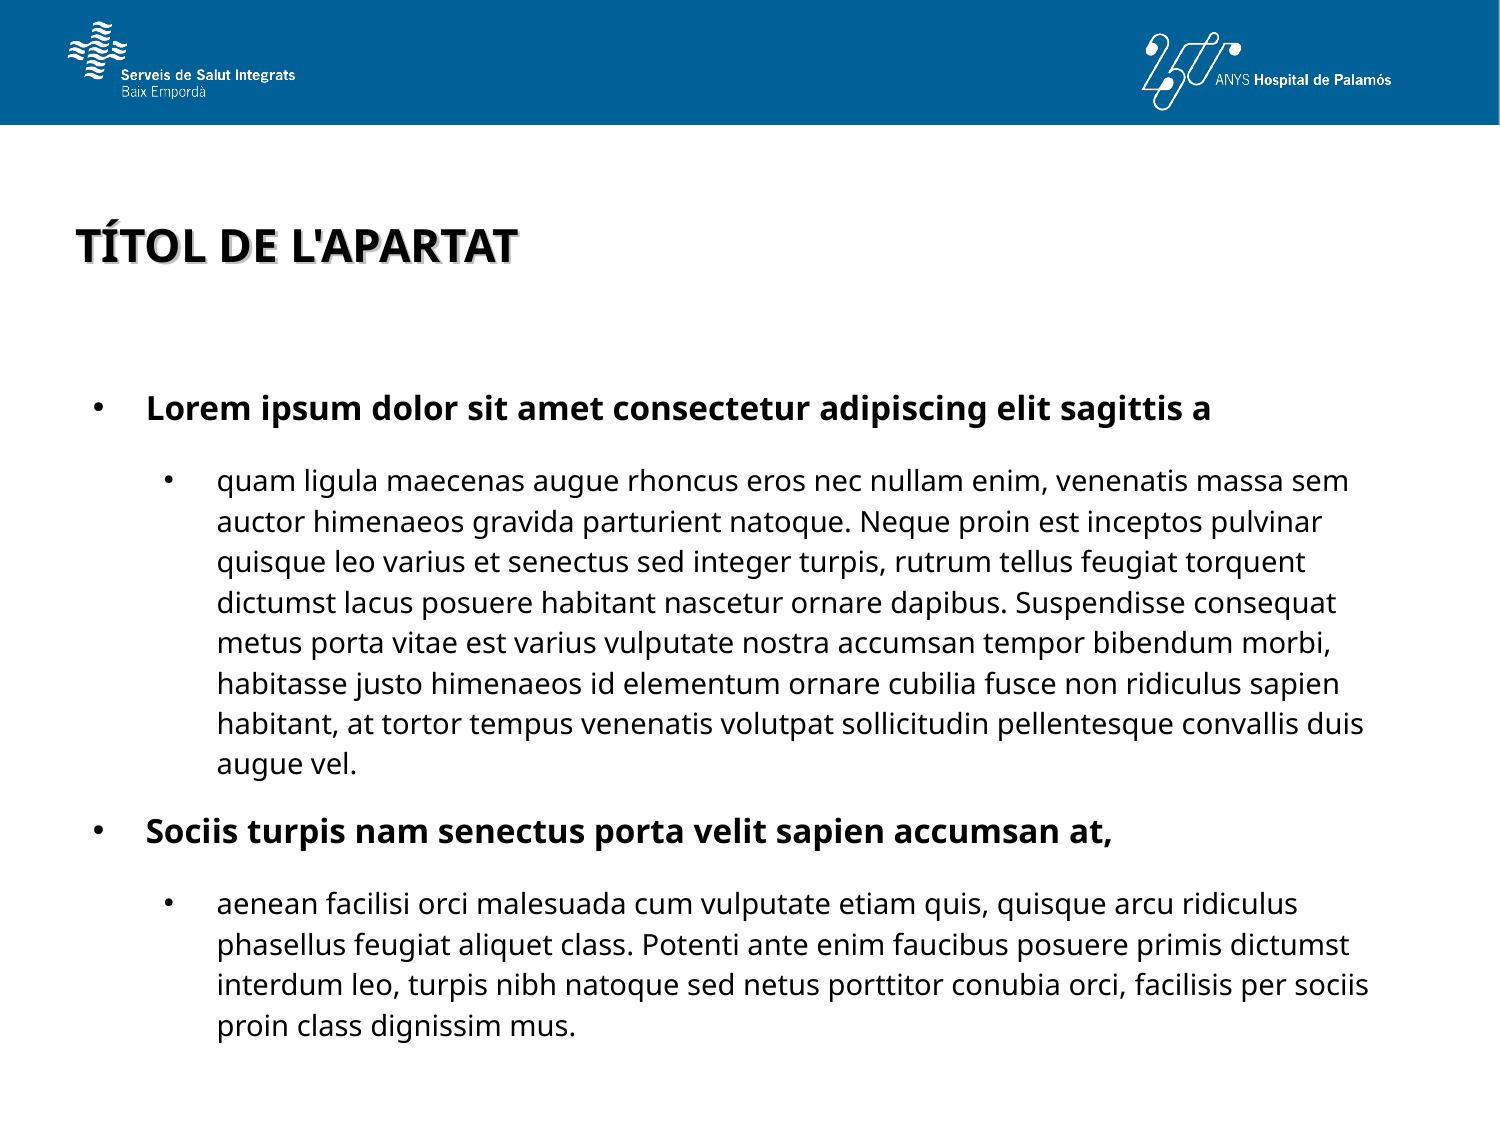

# TÍTOL DE L'APARTAT
Lorem ipsum dolor sit amet consectetur adipiscing elit sagittis a
quam ligula maecenas augue rhoncus eros nec nullam enim, venenatis massa sem auctor himenaeos gravida parturient natoque. Neque proin est inceptos pulvinar quisque leo varius et senectus sed integer turpis, rutrum tellus feugiat torquent dictumst lacus posuere habitant nascetur ornare dapibus. Suspendisse consequat metus porta vitae est varius vulputate nostra accumsan tempor bibendum morbi, habitasse justo himenaeos id elementum ornare cubilia fusce non ridiculus sapien habitant, at tortor tempus venenatis volutpat sollicitudin pellentesque convallis duis augue vel.
Sociis turpis nam senectus porta velit sapien accumsan at,
aenean facilisi orci malesuada cum vulputate etiam quis, quisque arcu ridiculus phasellus feugiat aliquet class. Potenti ante enim faucibus posuere primis dictumst interdum leo, turpis nibh natoque sed netus porttitor conubia orci, facilisis per sociis proin class dignissim mus.